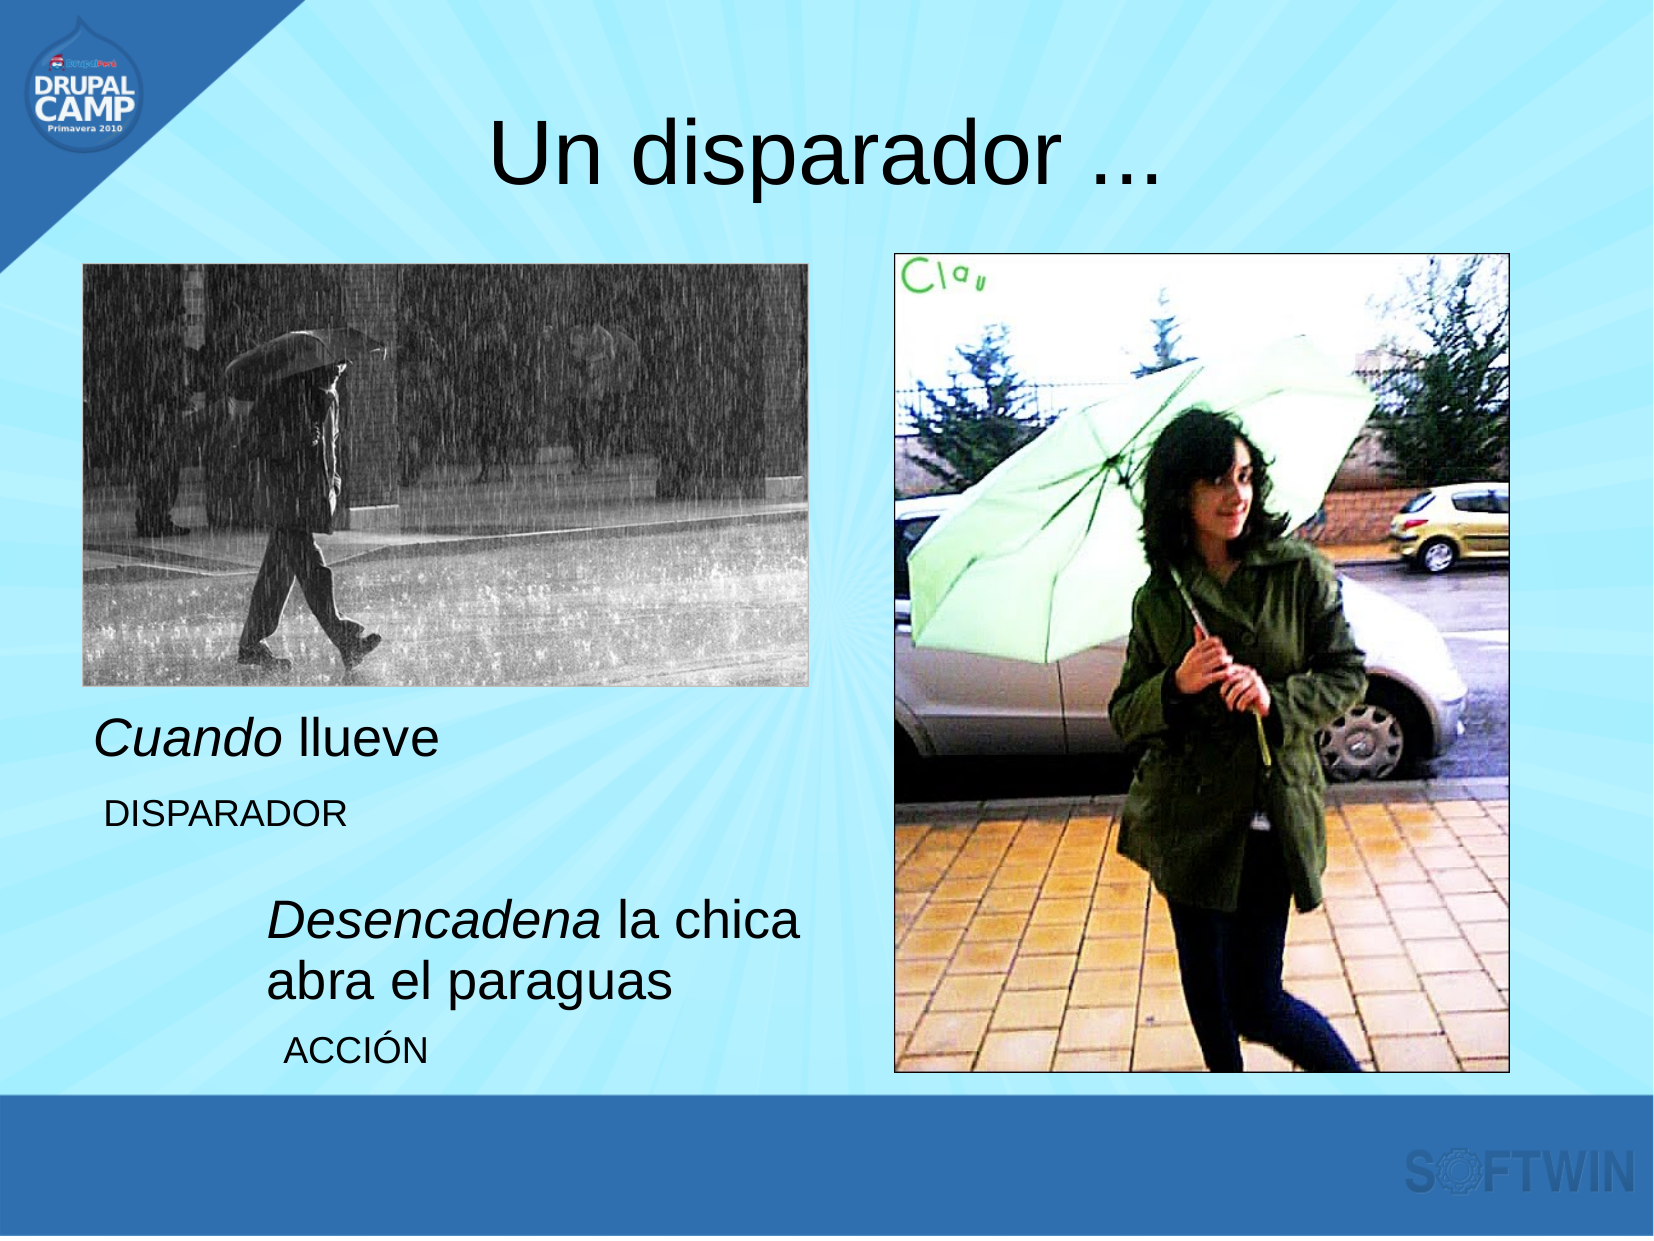

# Un disparador ...
Cuando llueve
DISPARADOR
Desencadena la chica abra el paraguas
ACCIÓN